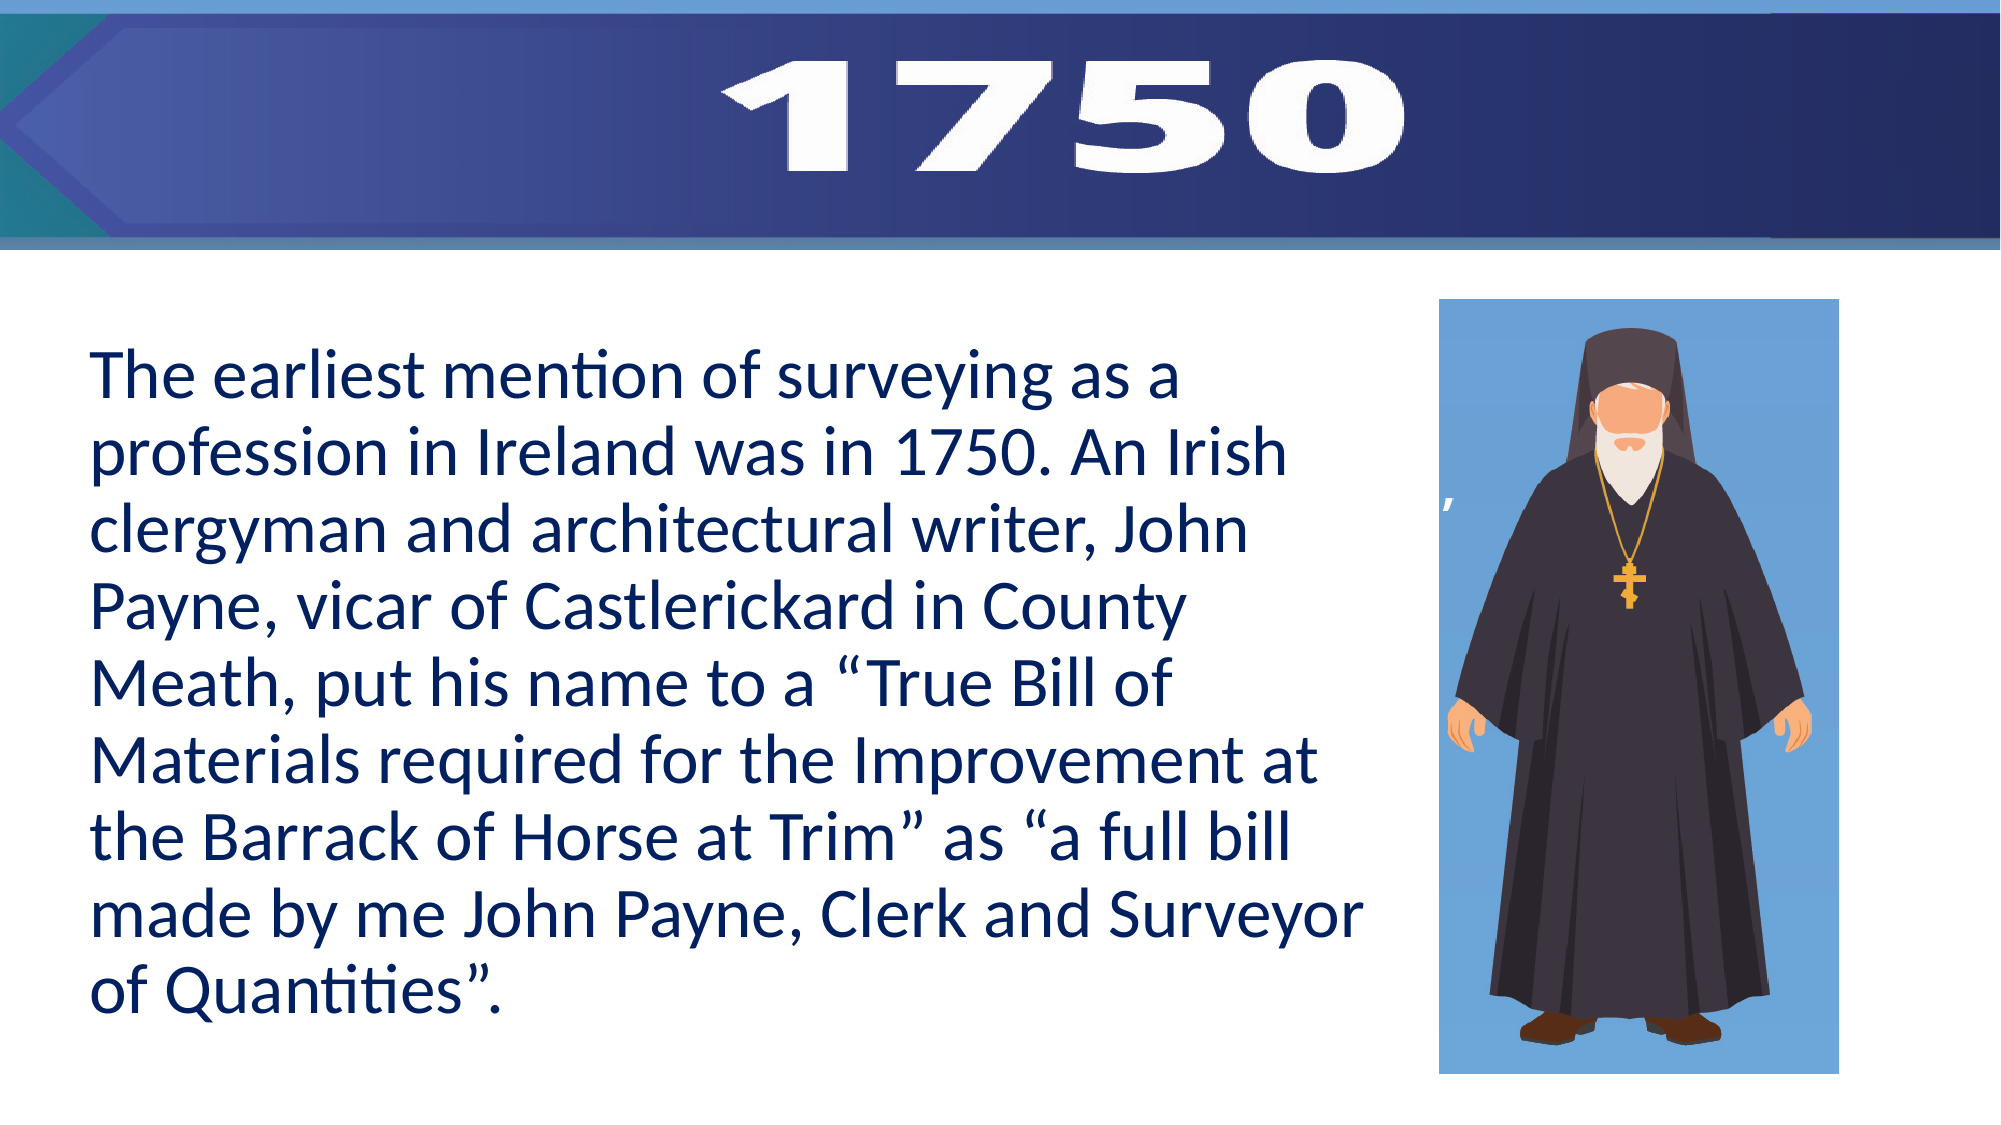

# The earliest mention of surveying as a profession in Ireland was in 1750. An Irish clergyman and architectural writer, John Payne, vicar of Castlerickard in County Meath, put his name to a “True Bill of Materials required for the Improvement at the Barrack of Horse at Trim” as “a full bill made by me John Payne, Clerk and Surveyor of Quantities”.